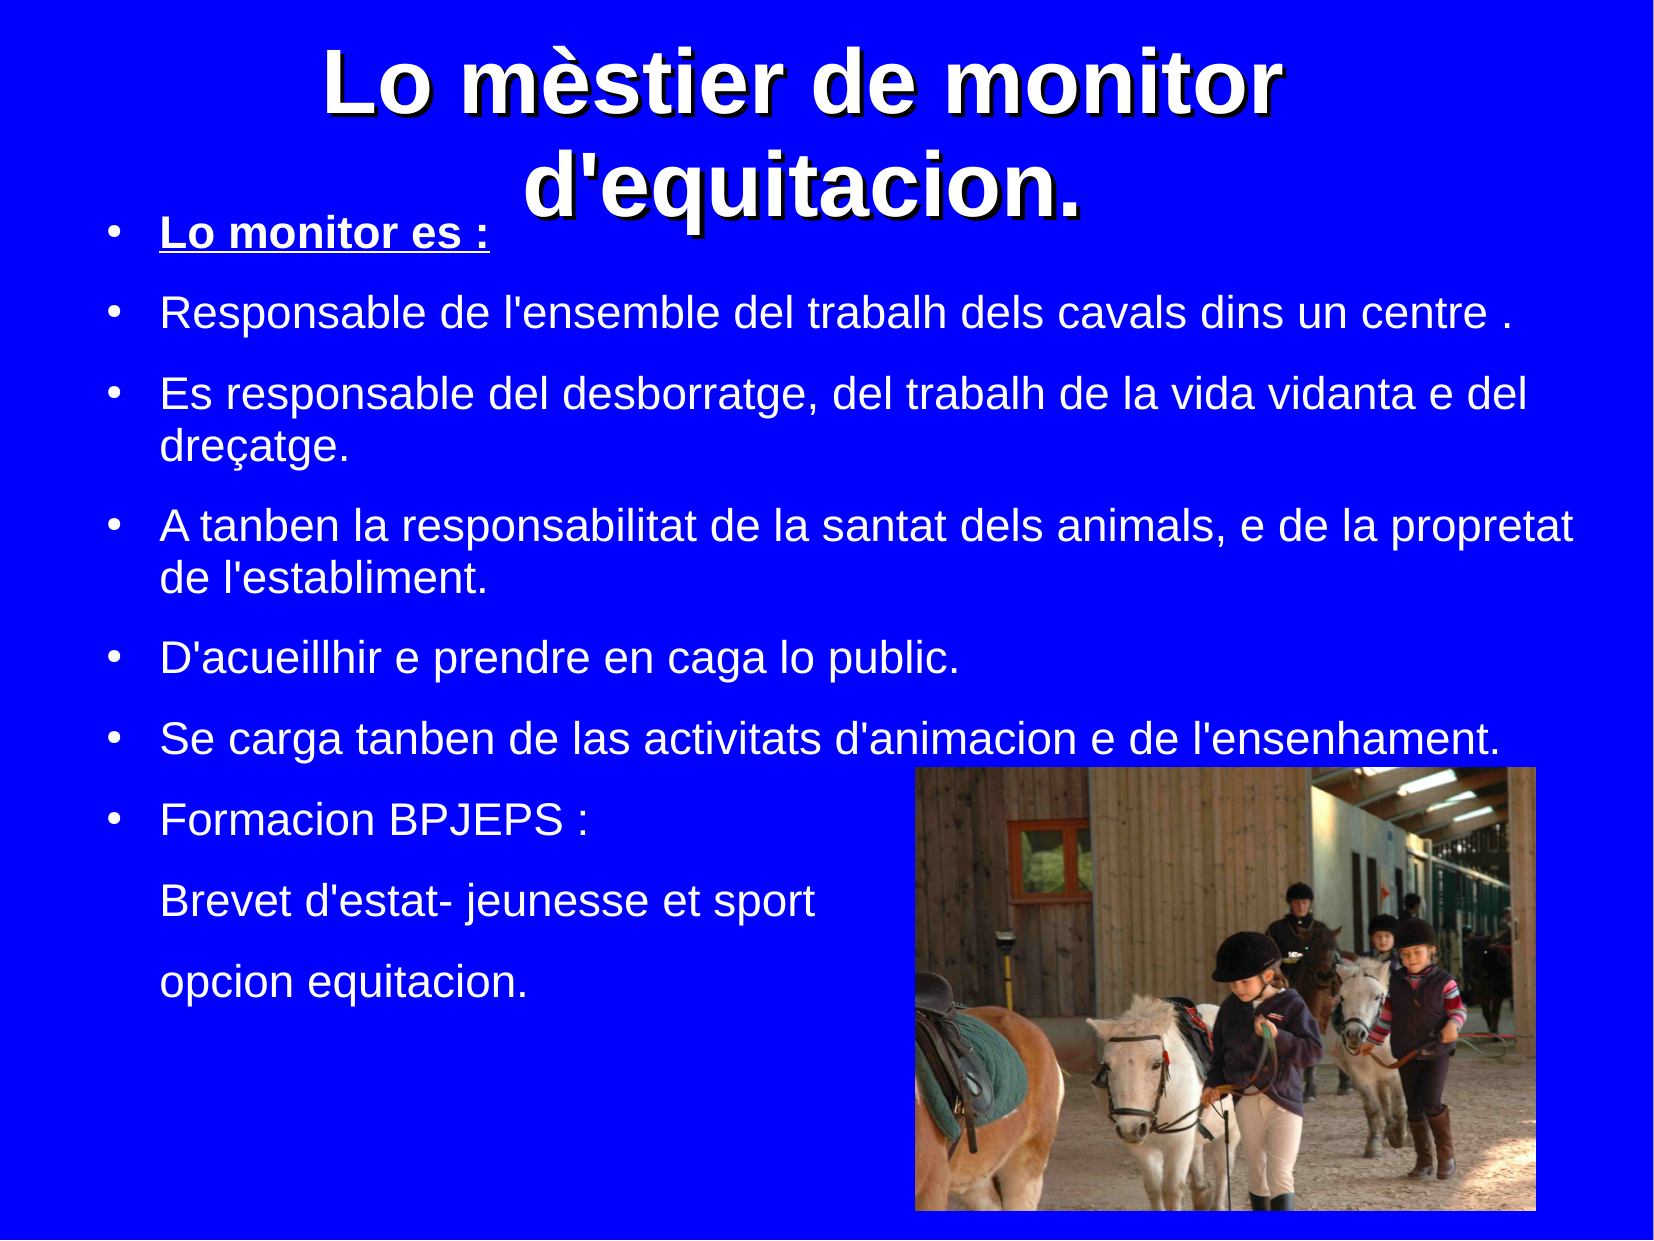

# Lo mèstier de monitor d'equitacion.
Lo monitor es :
Responsable de l'ensemble del trabalh dels cavals dins un centre .
Es responsable del desborratge, del trabalh de la vida vidanta e del dreçatge.
A tanben la responsabilitat de la santat dels animals, e de la propretat de l'establiment.
D'acueillhir e prendre en caga lo public.
Se carga tanben de las activitats d'animacion e de l'ensenhament.
Formacion BPJEPS :
Brevet d'estat- jeunesse et sport
opcion equitacion.